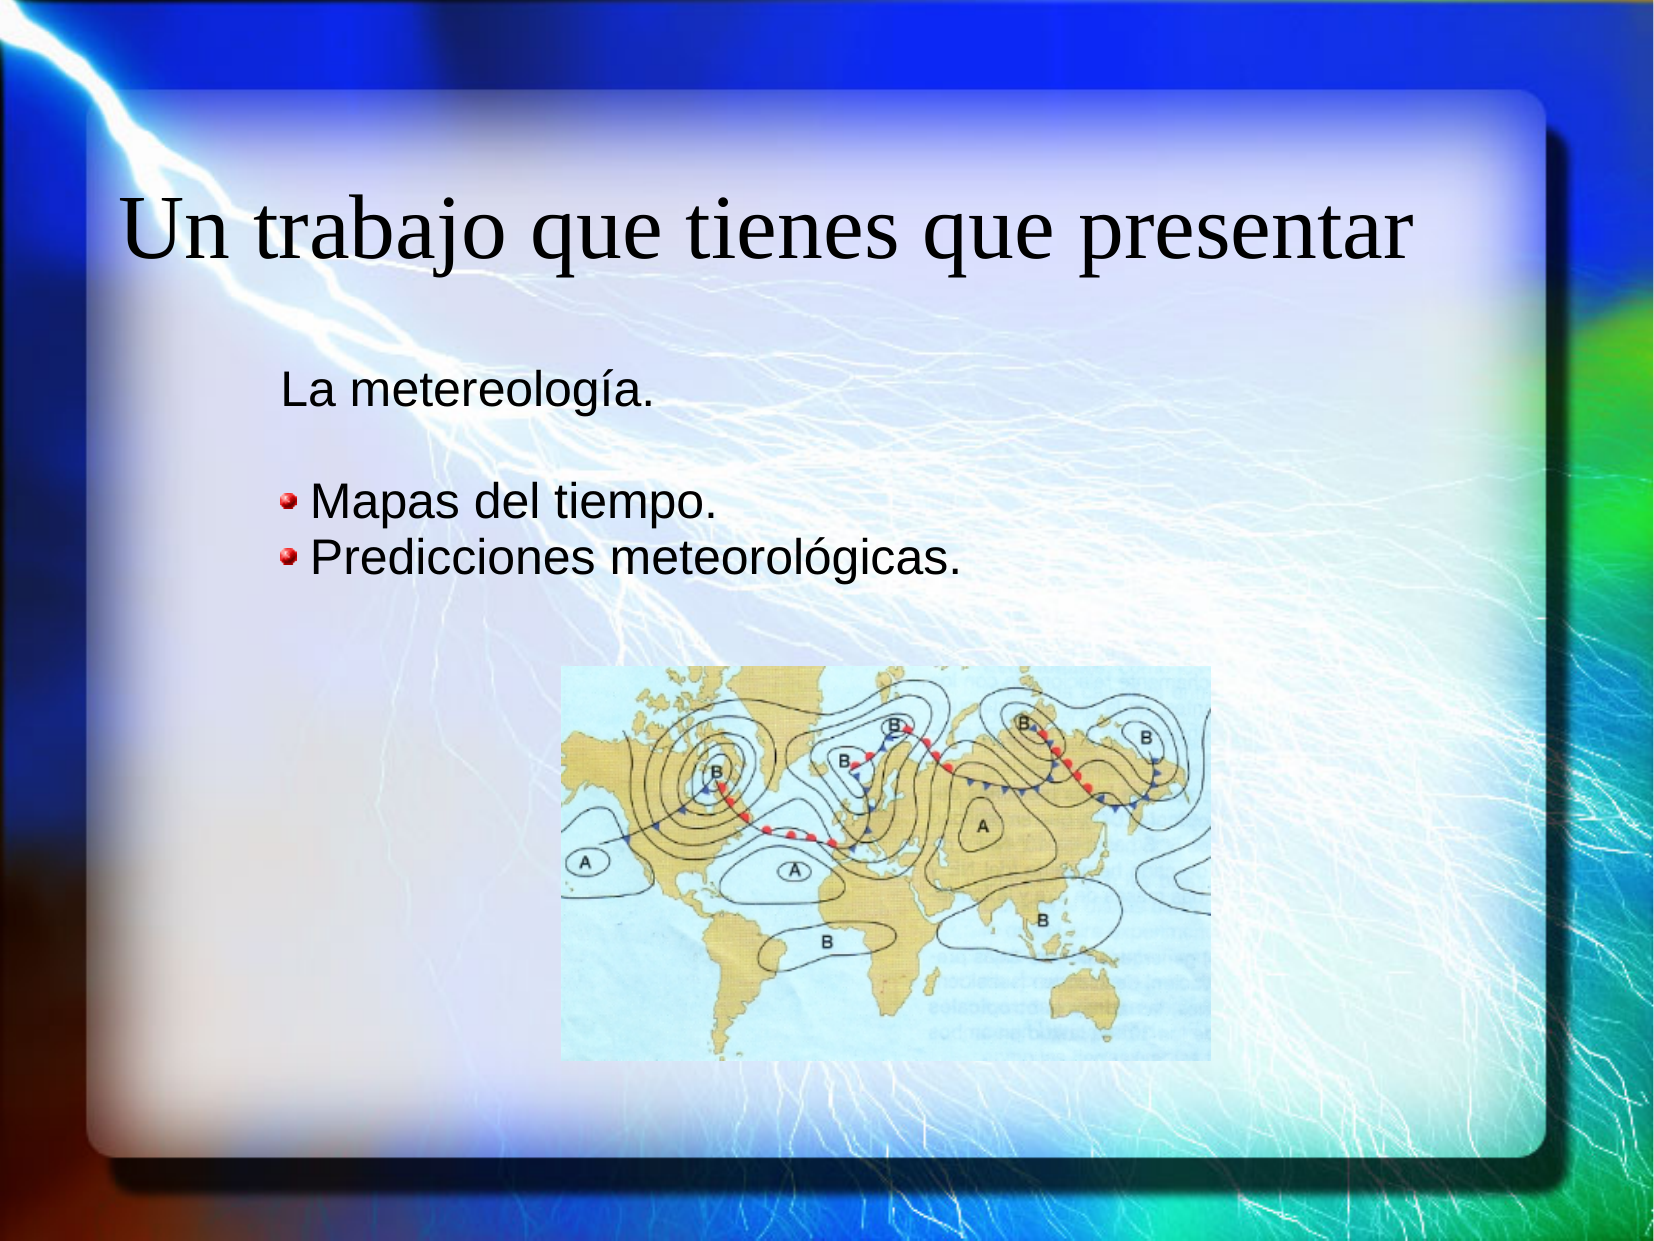

# Un trabajo que tienes que presentar
La metereología.
Mapas del tiempo.
Predicciones meteorológicas.